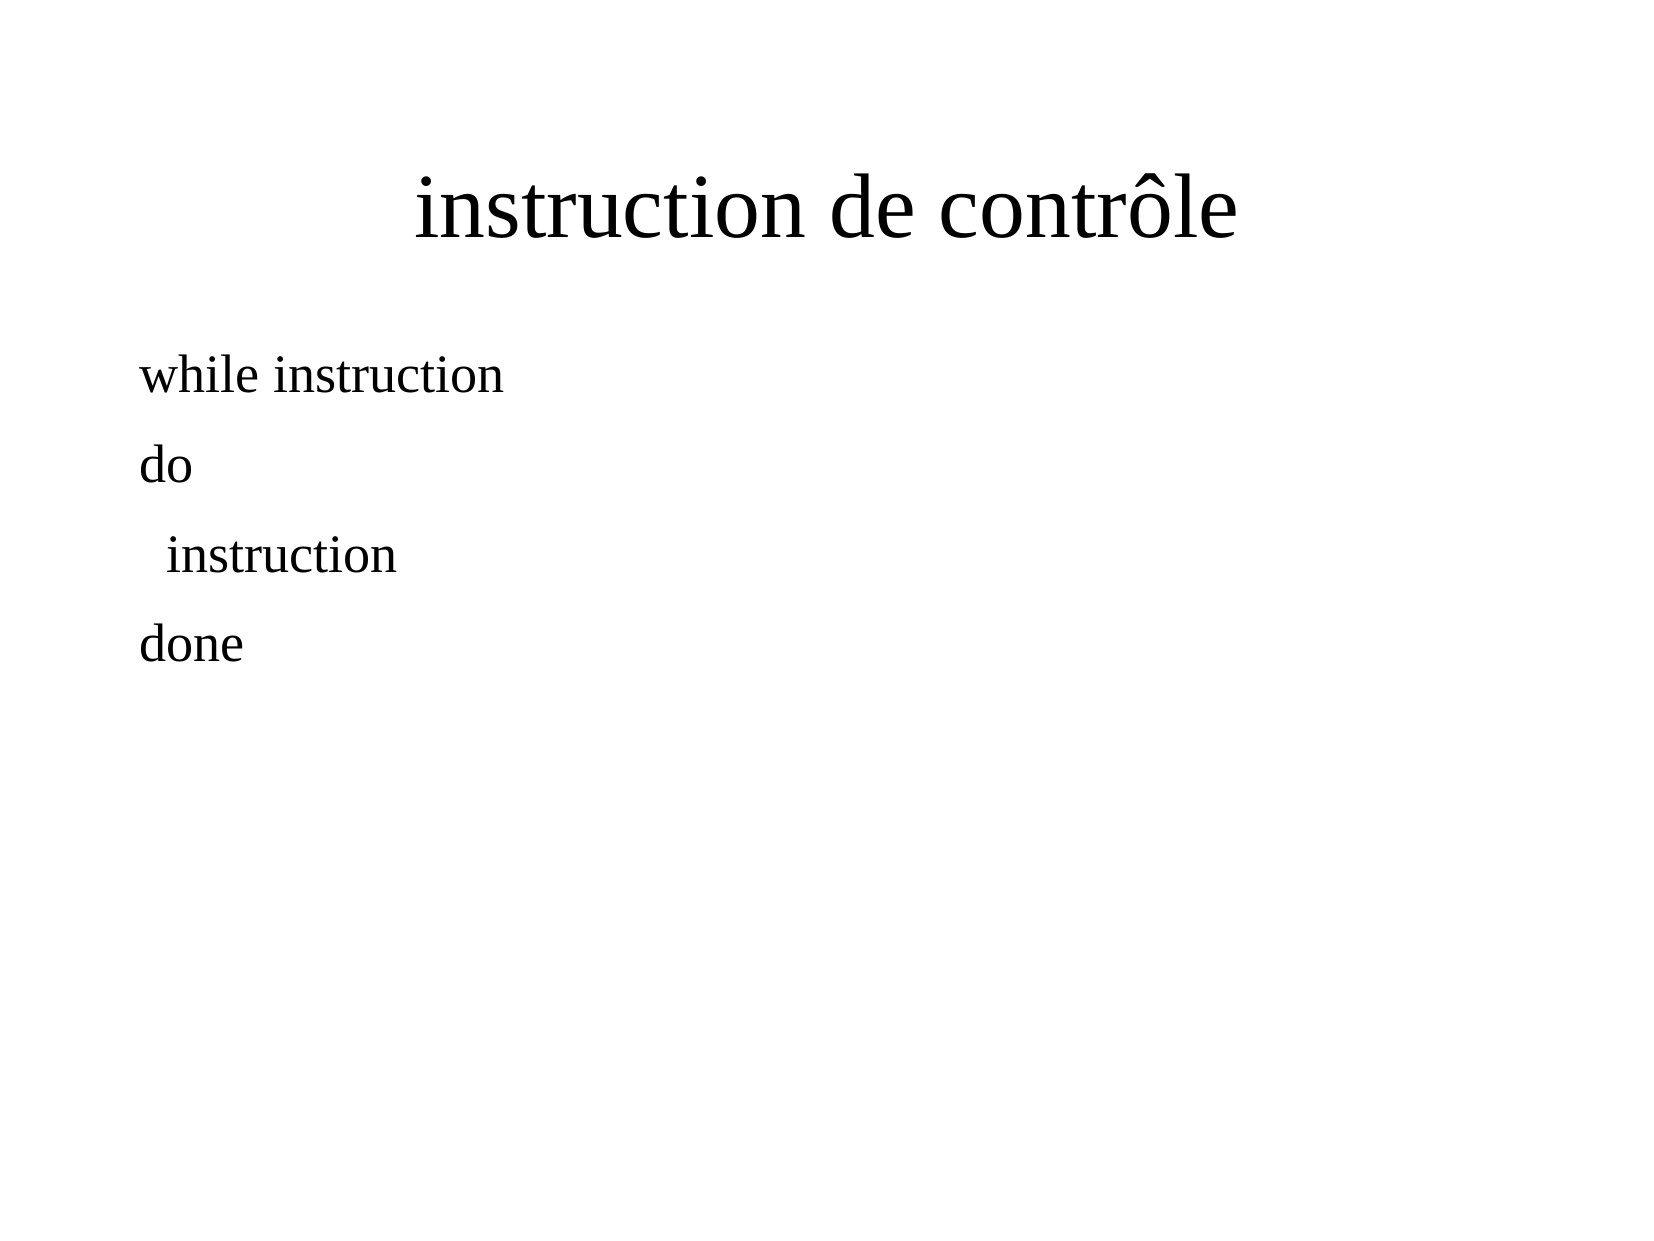

# instruction de contrôle
while instruction
do
 instruction
done